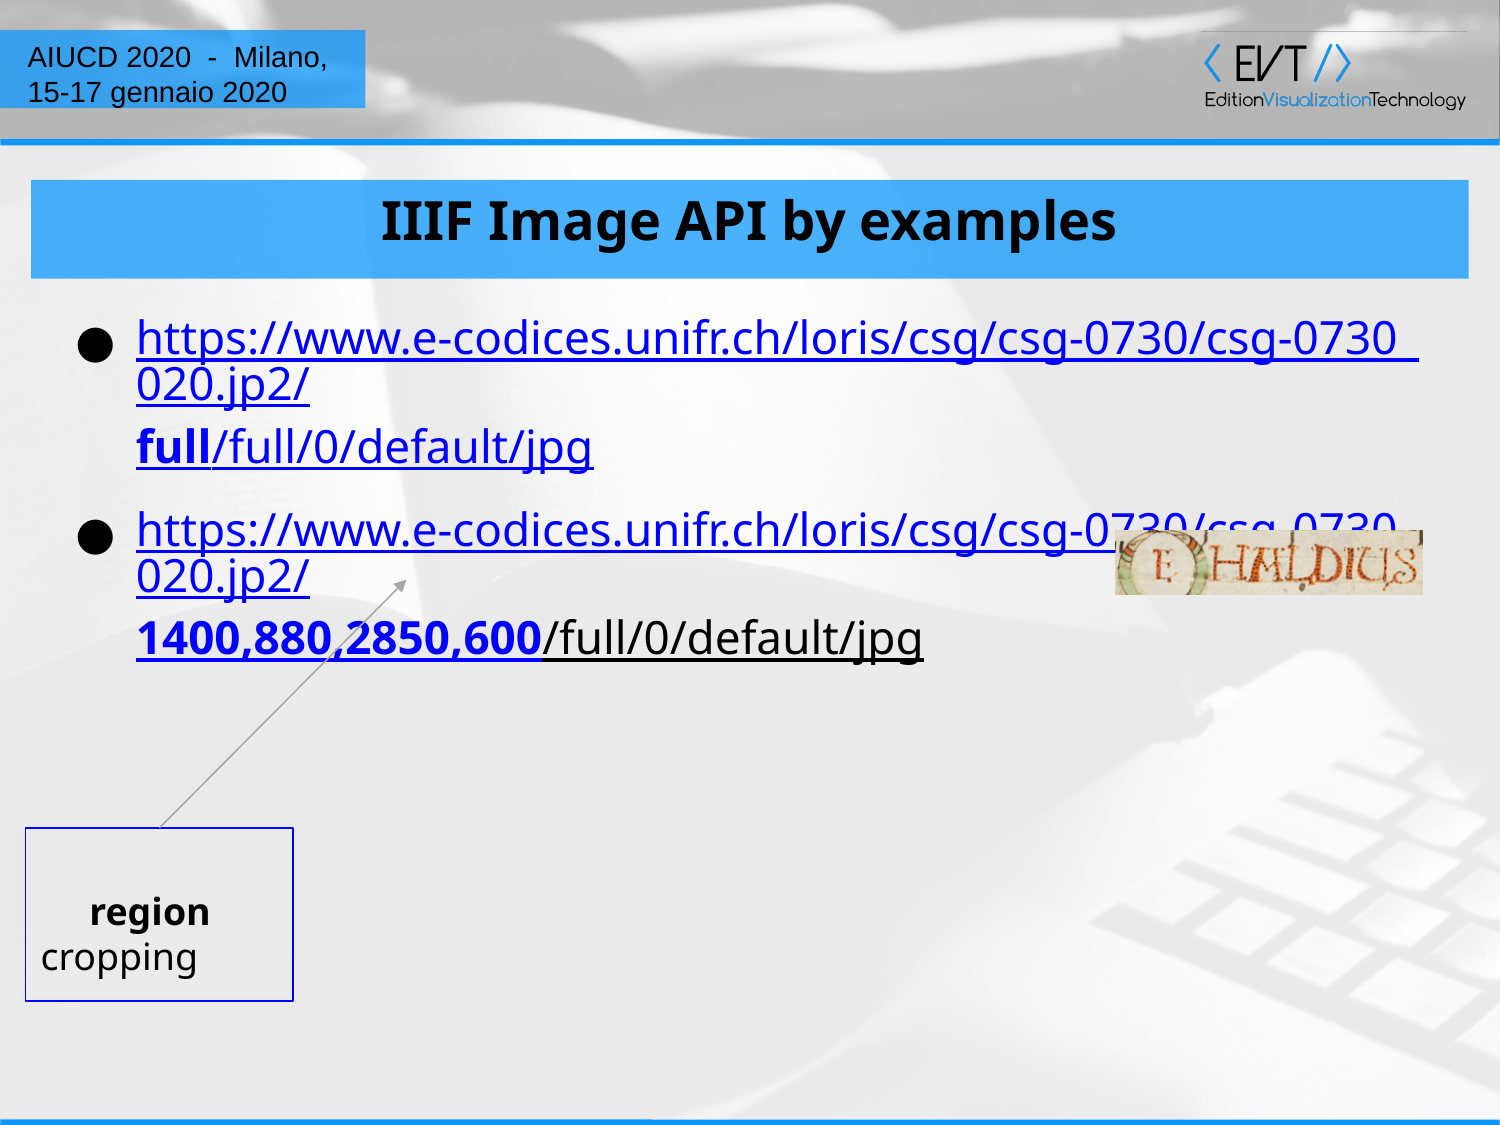

# IIIF Image API by examples
https://www.e-codices.unifr.ch/loris/csg/csg-0730/csg-0730_020.jp2/full/full/0/default/jpg
https://www.e-codices.unifr.ch/loris/csg/csg-0730/csg-0730_020.jp2/1400,880,2850,600/full/0/default/jpg
 region cropping